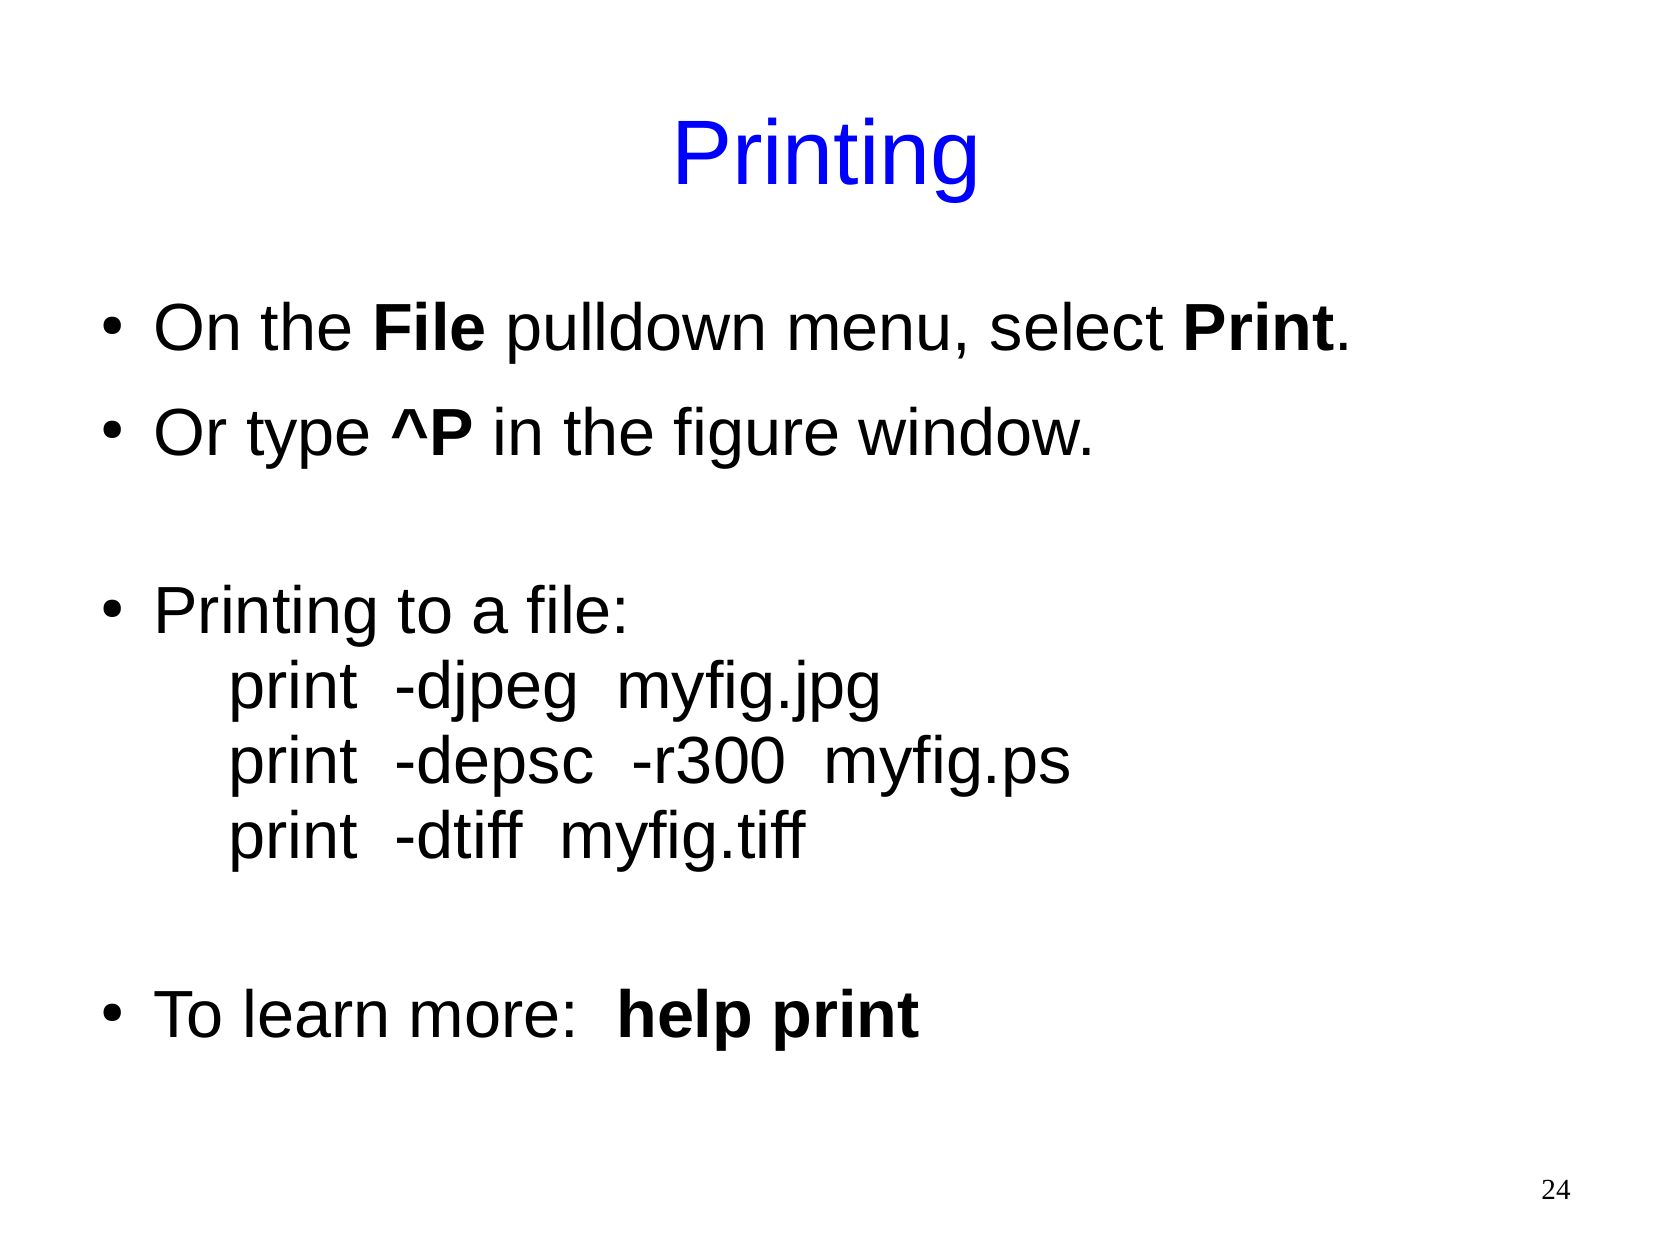

# Printing
On the File pulldown menu, select Print.
Or type ^P in the figure window.
Printing to a file:
	print -djpeg myfig.jpg
	print -depsc -r300 myfig.ps
	print -dtiff myfig.tiff
To learn more: help print
24